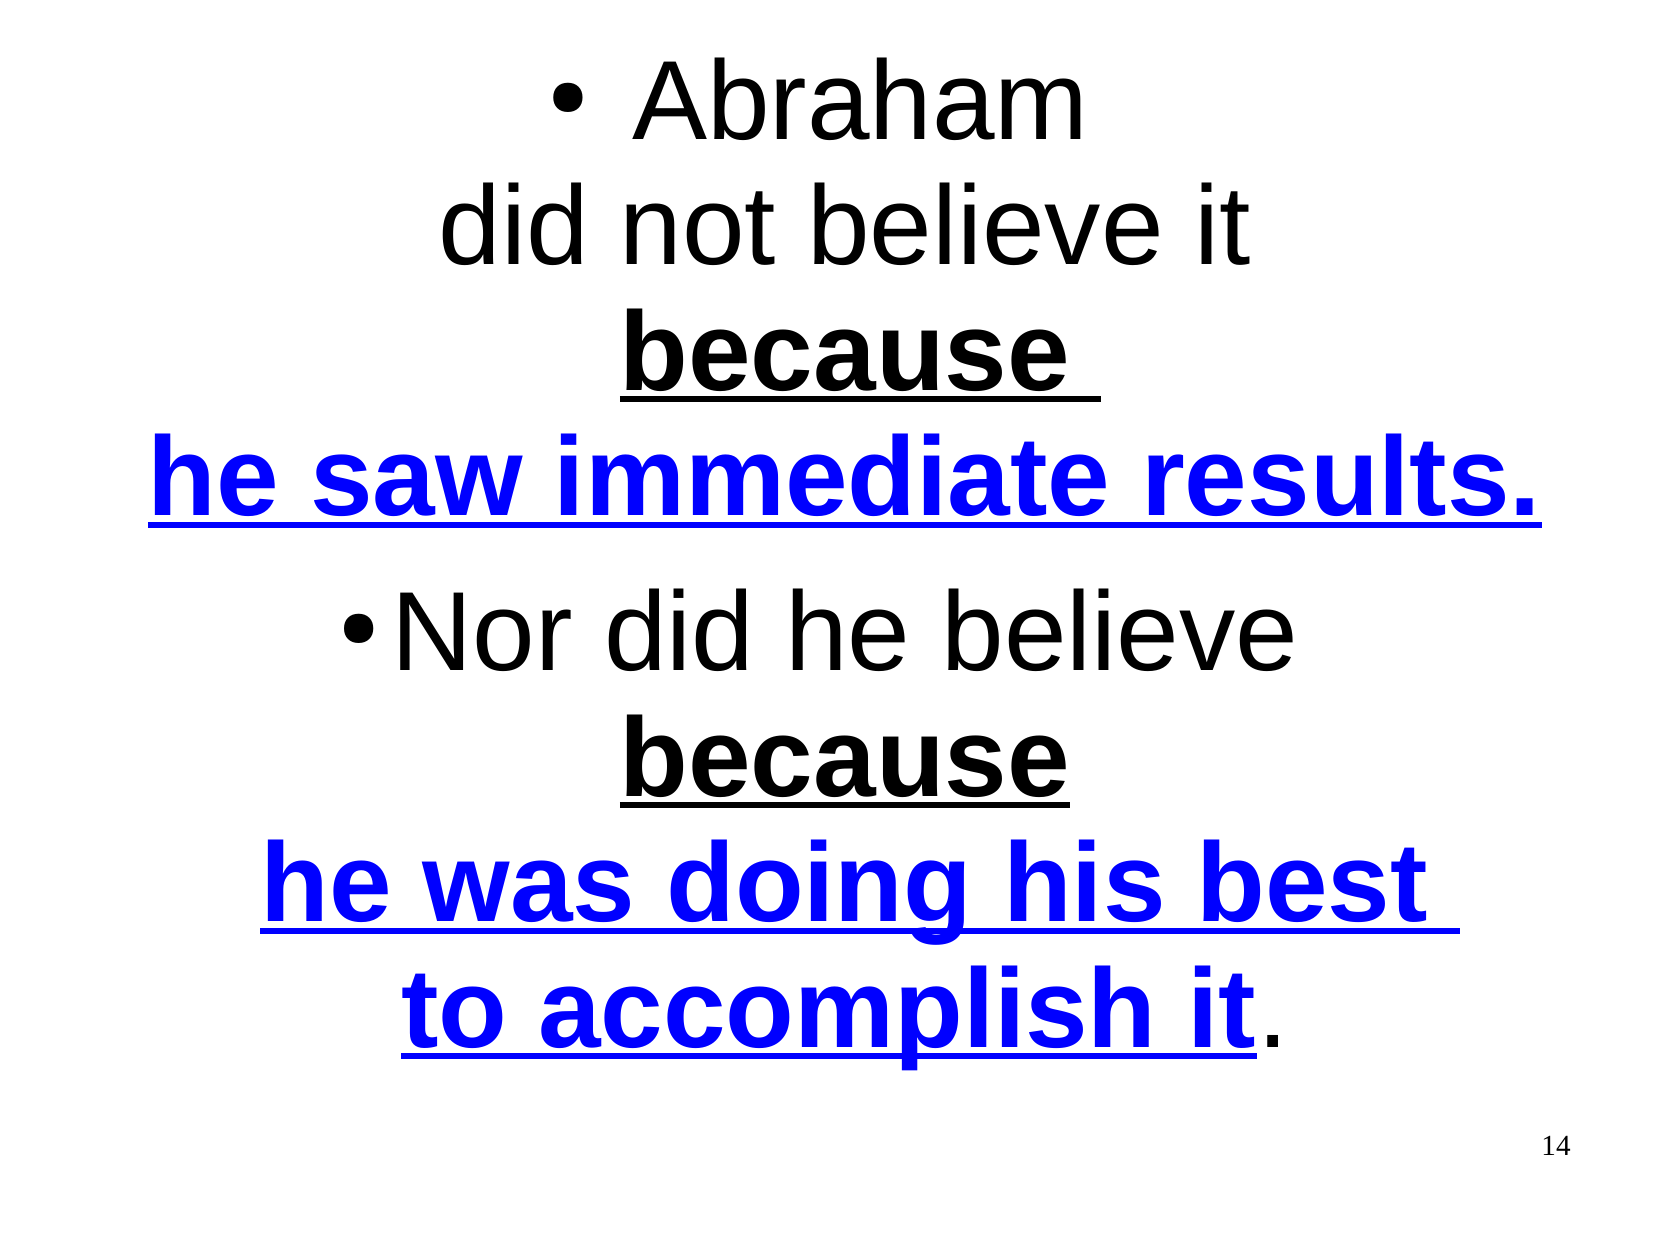

# Abraham did not believe it because he saw immediate results.
Nor did he believe
because
he was doing his best
to accomplish it.
14